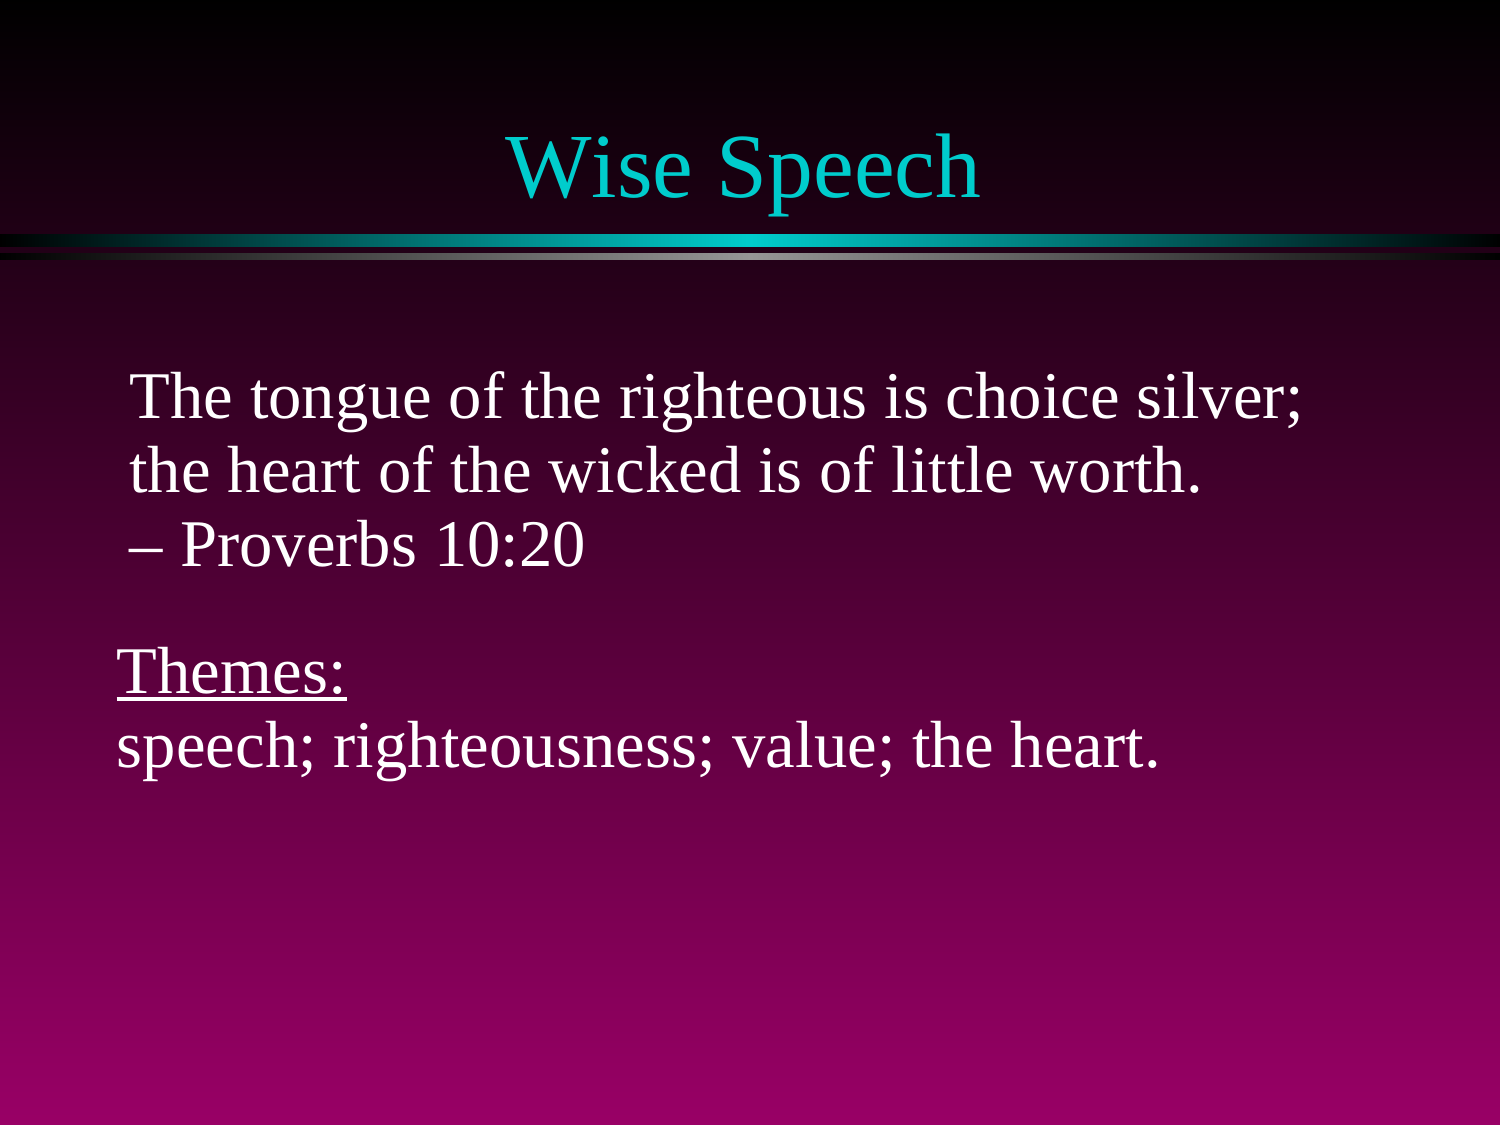

# Wise Speech
The tongue of the righteous is choice silver;
the heart of the wicked is of little worth.
– Proverbs 10:20
Themes:
speech; righteousness; value; the heart.